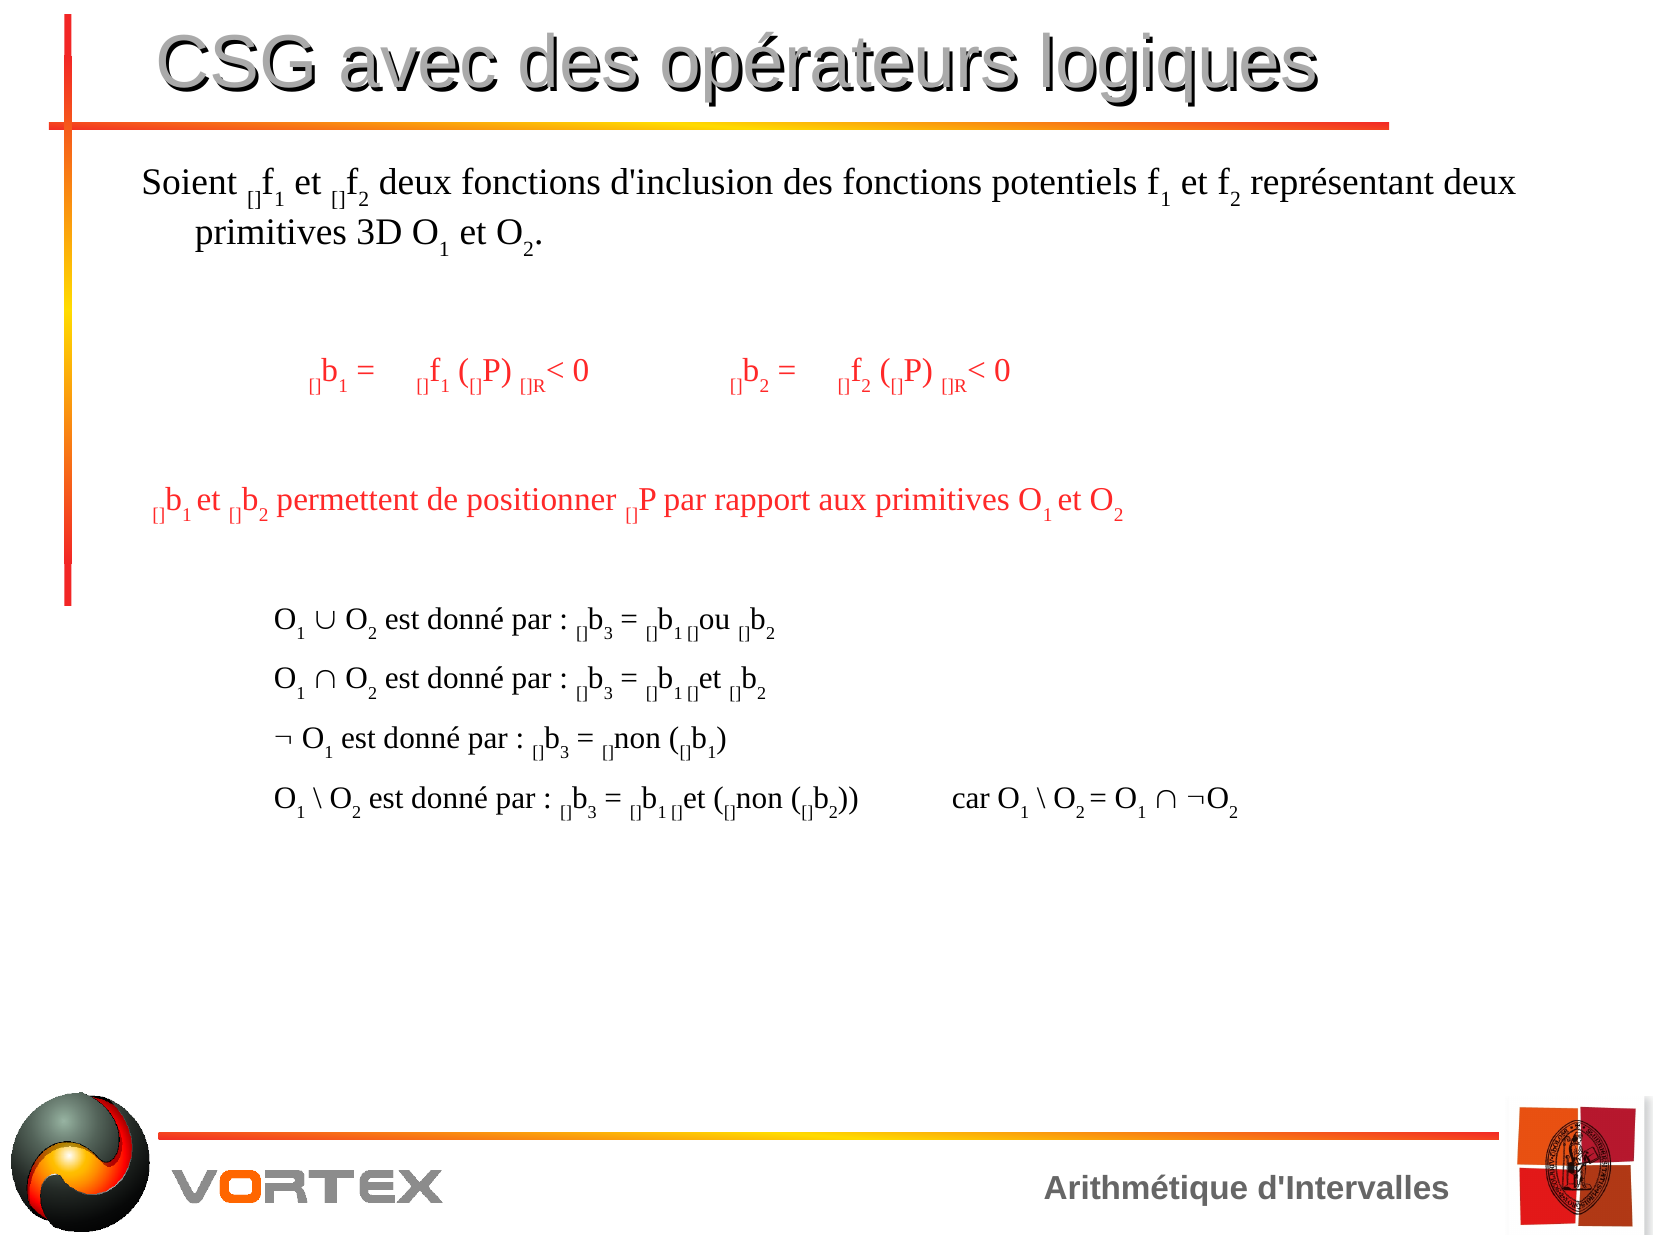

# CSG avec des opérateurs logiques
Soient []f1 et []f2 deux fonctions d'inclusion des fonctions potentiels f1 et f2 représentant deux primitives 3D O1 et O2.
 []b1 = []f1 ([]P) []R< 0 []b2 = []f2 ([]P) []R< 0
 []b1 et []b2 permettent de positionner []P par rapport aux primitives O1 et O2
O1  O2 est donné par : []b3 = []b1 []ou []b2
O1  O2 est donné par : []b3 = []b1 []et []b2
 O1 est donné par : []b3 = []non ([]b1)
O1 \ O2 est donné par : []b3 = []b1 []et ([]non ([]b2)) car O1 \ O2 = O1  O2